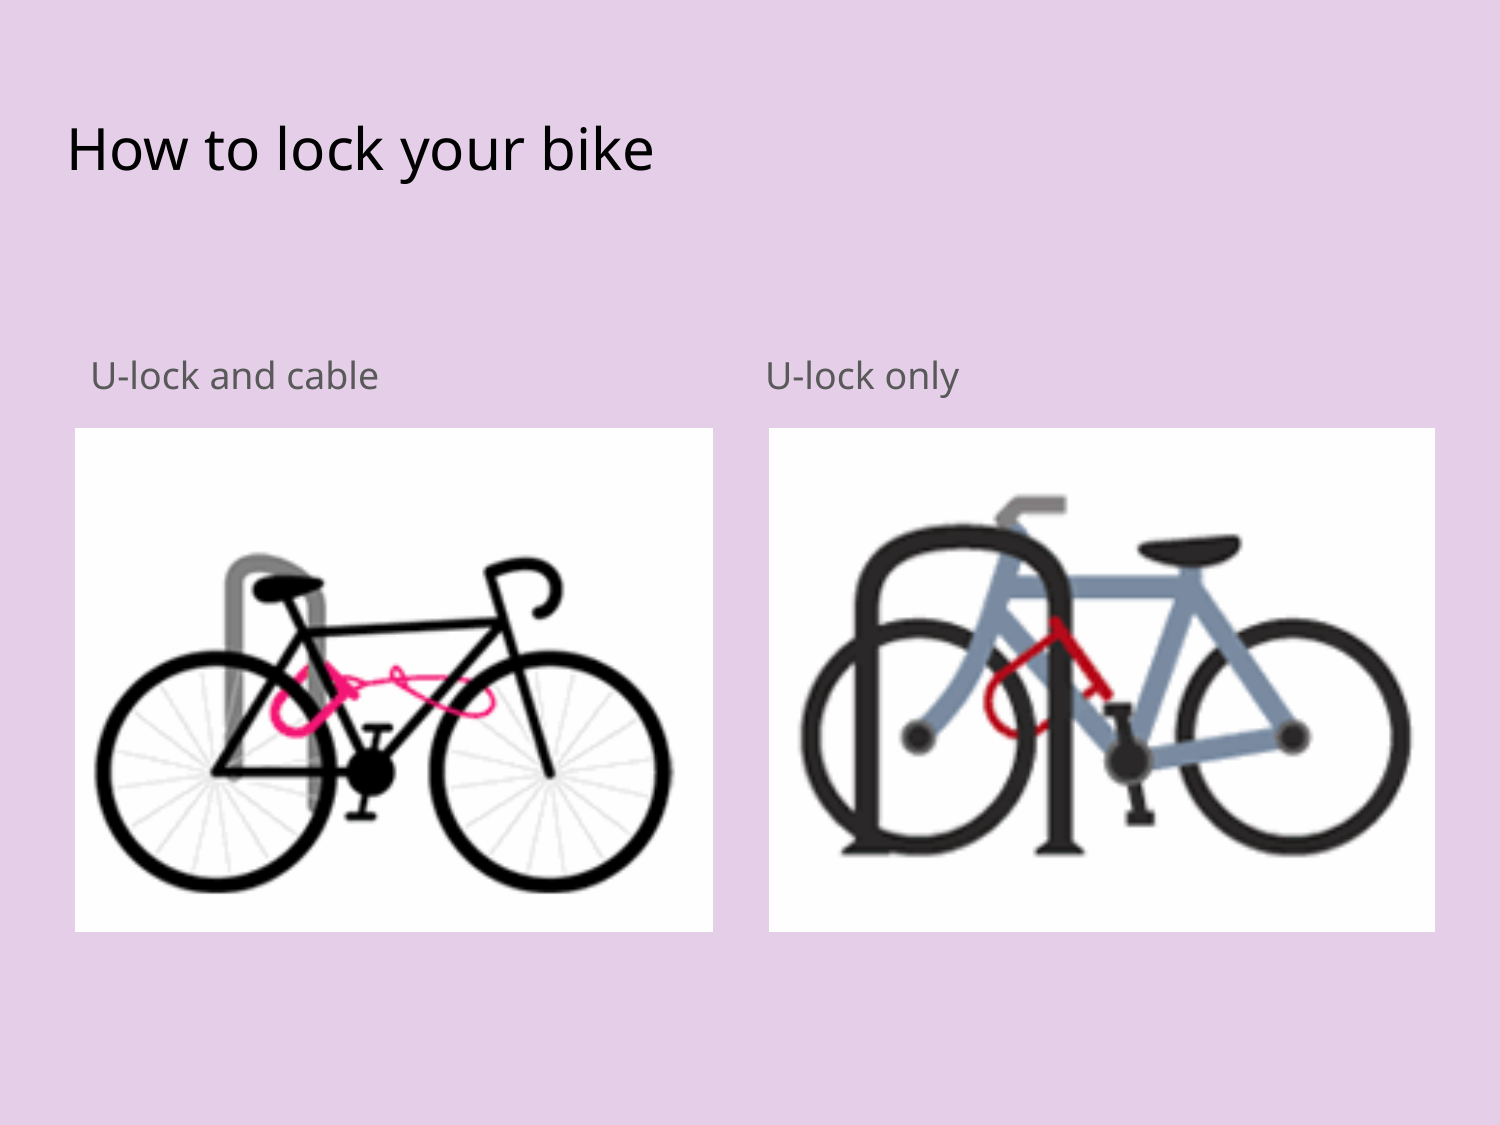

U-lock and cable						U-lock only
# How to lock your bike